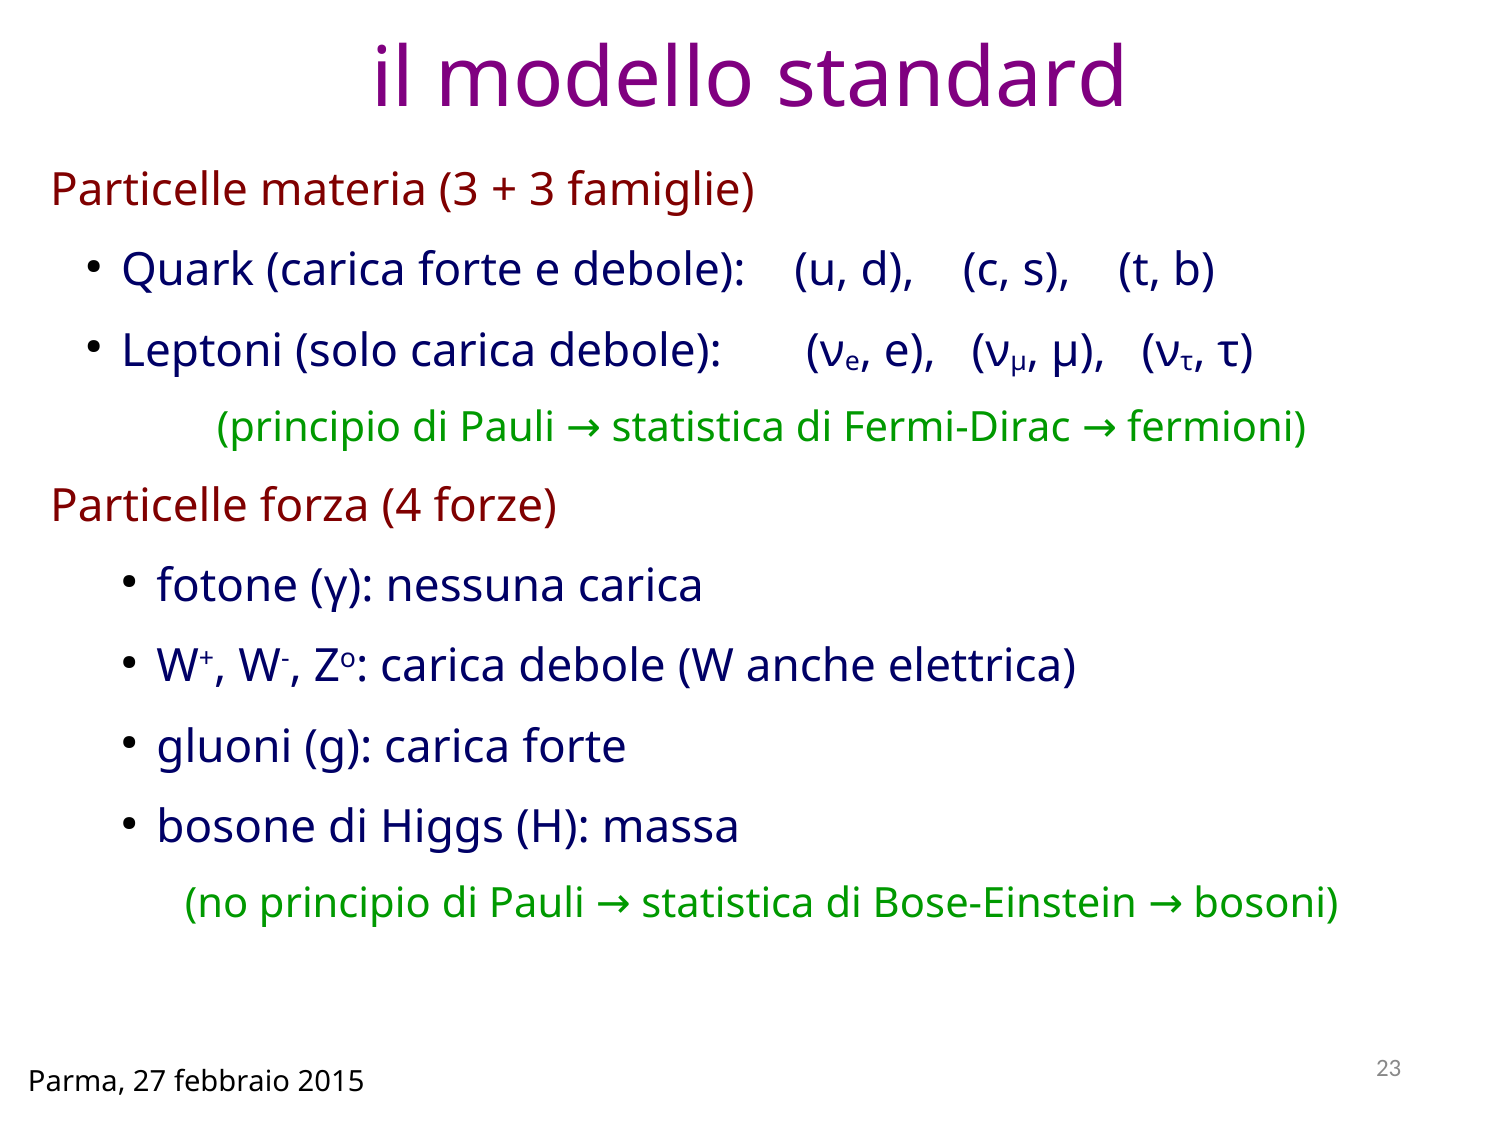

il modello standard
Particelle materia (3 + 3 famiglie)
Quark (carica forte e debole): (u, d), (c, s), (t, b)
Leptoni (solo carica debole): (νe, e), (νμ, μ), (ντ, τ)
(principio di Pauli → statistica di Fermi-Dirac → fermioni)
Particelle forza (4 forze)
fotone (γ): nessuna carica
W+, W-, Zo: carica debole (W anche elettrica)
gluoni (g): carica forte
bosone di Higgs (H): massa
(no principio di Pauli → statistica di Bose-Einstein → bosoni)
23